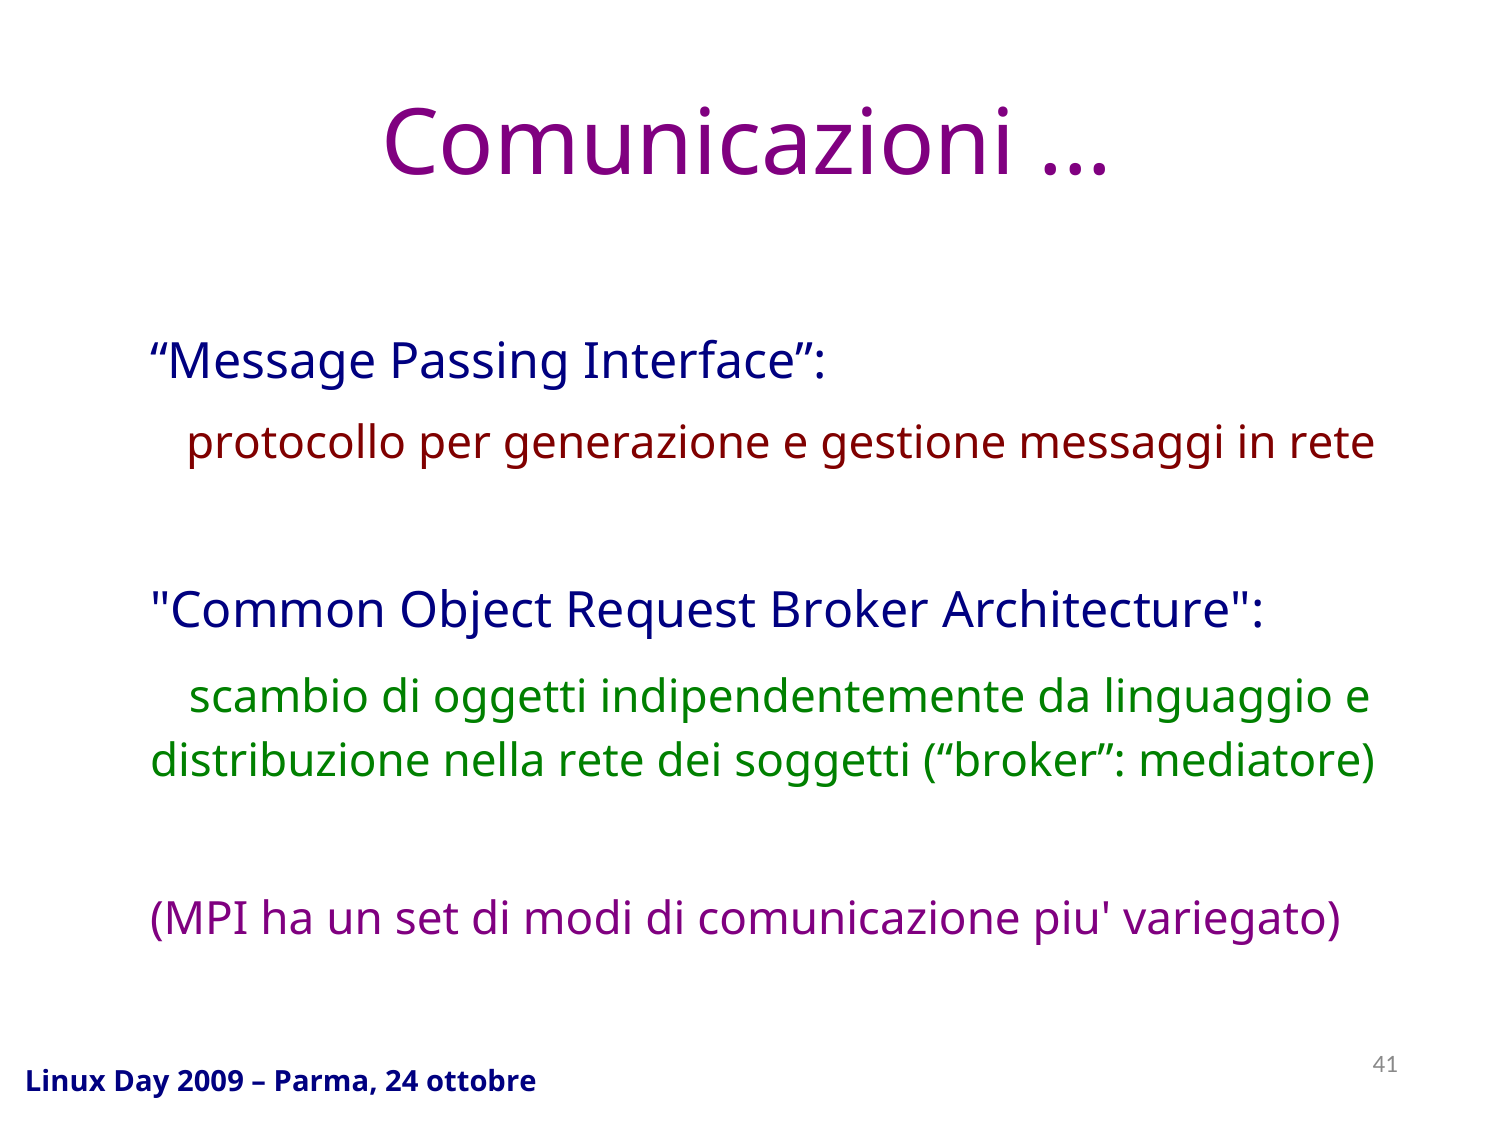

# Comunicazioni ...
“Message Passing Interface”:
 protocollo per generazione e gestione messaggi in rete
"Common Object Request Broker Architecture":
 scambio di oggetti indipendentemente da linguaggio e distribuzione nella rete dei soggetti (“broker”: mediatore)‏
(MPI ha un set di modi di comunicazione piu' variegato)‏
41